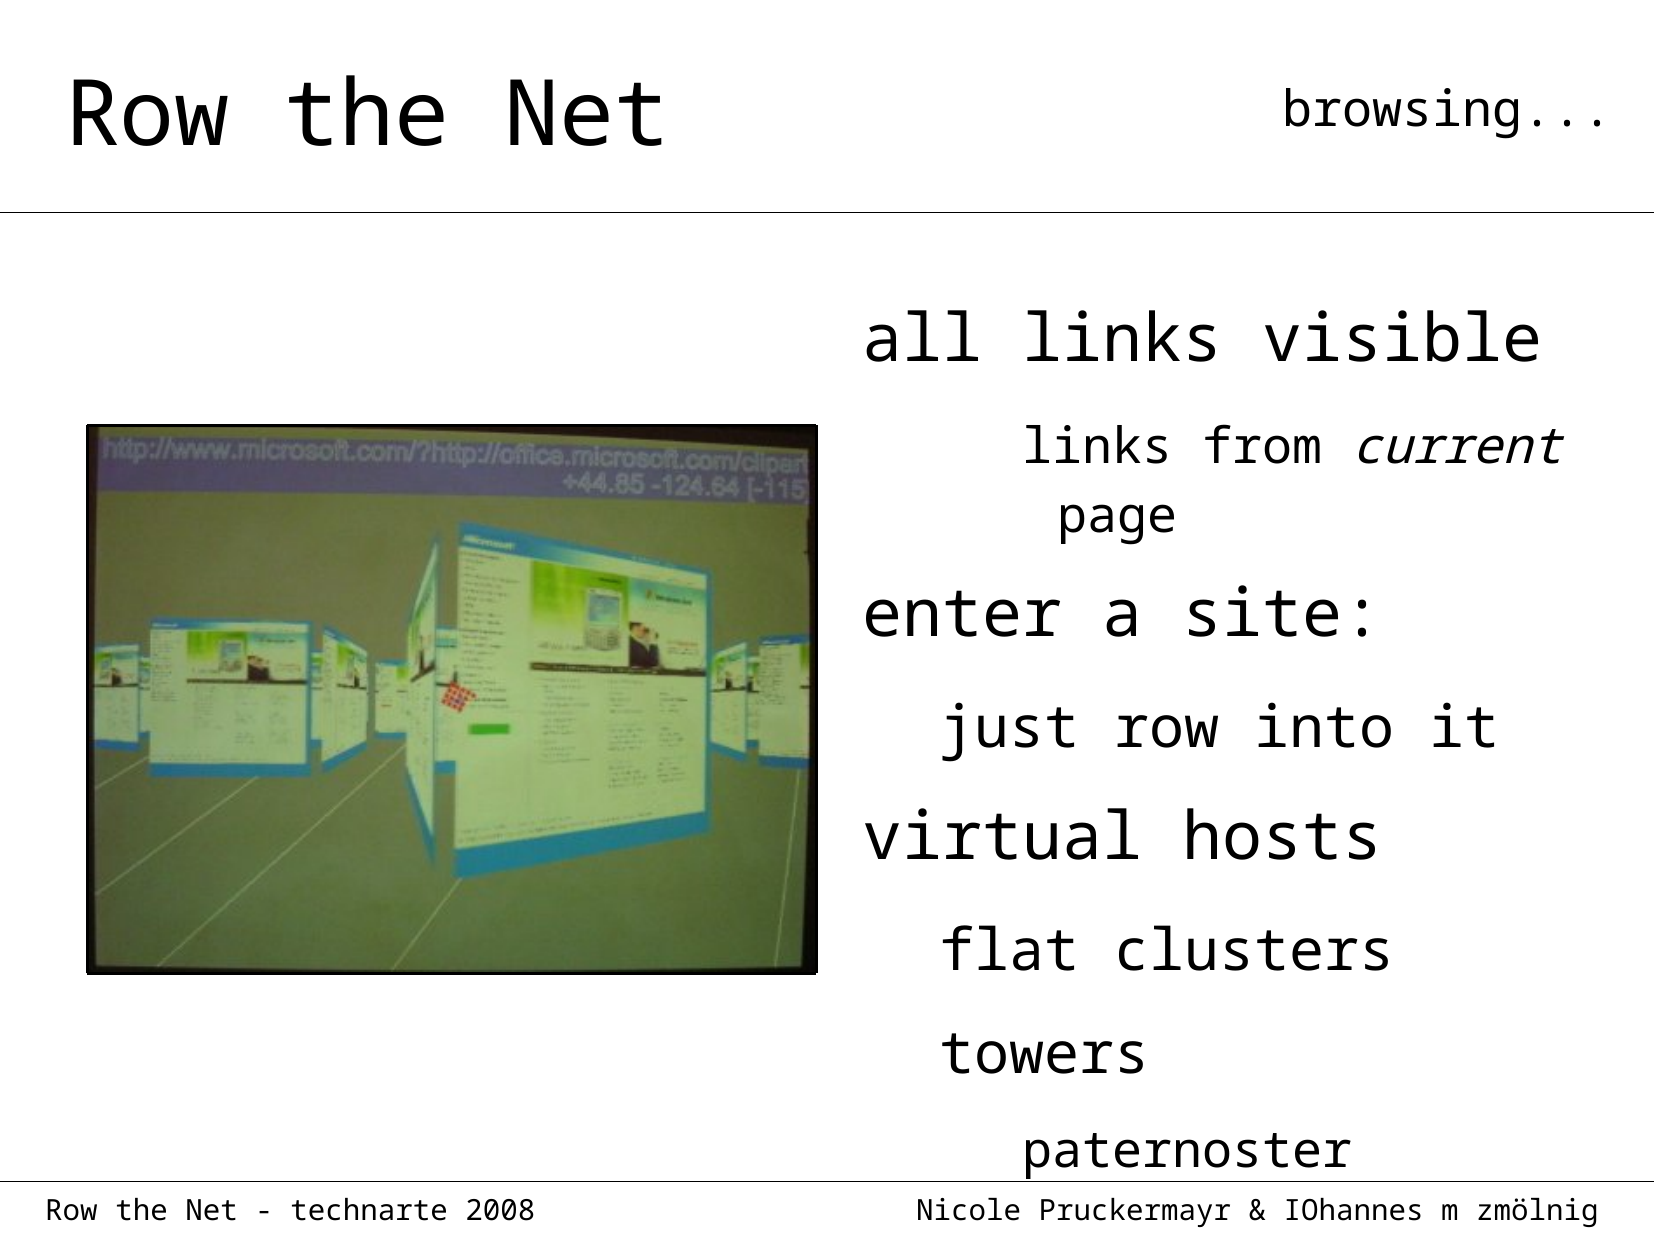

browsing...
# all links visible
links from current page
enter a site:
just row into it
virtual hosts
flat clusters
towers
paternoster